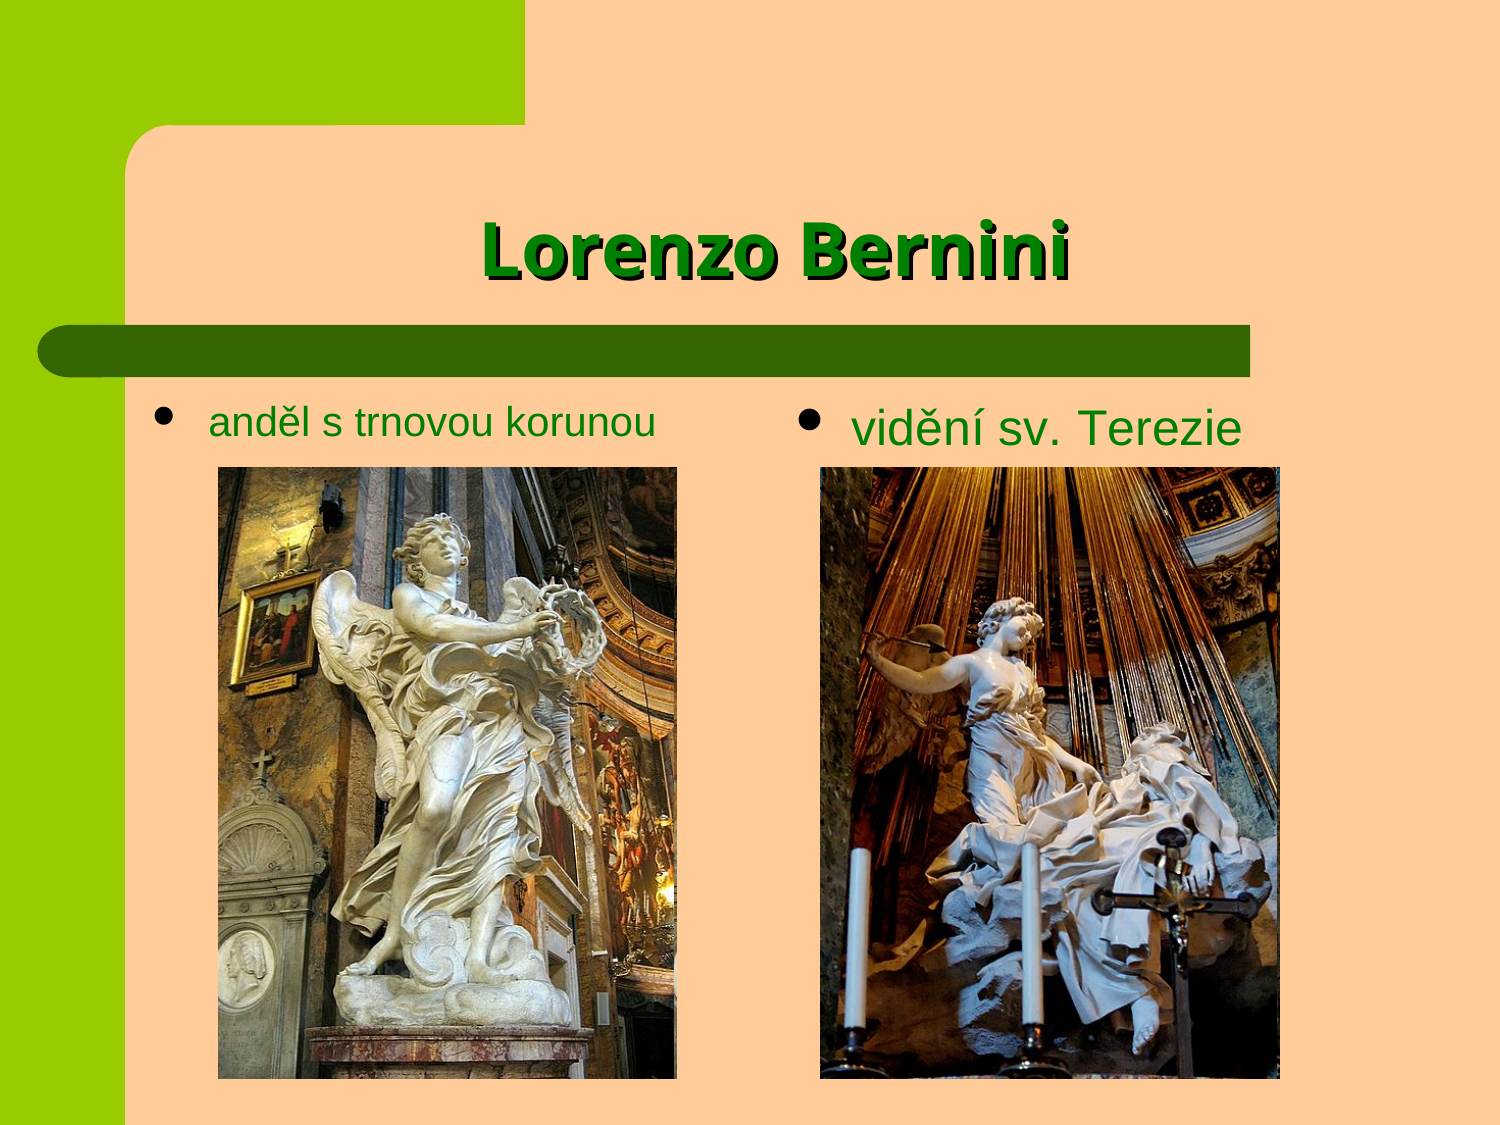

# Lorenzo Bernini
anděl s trnovou korunou
vidění sv. Terezie